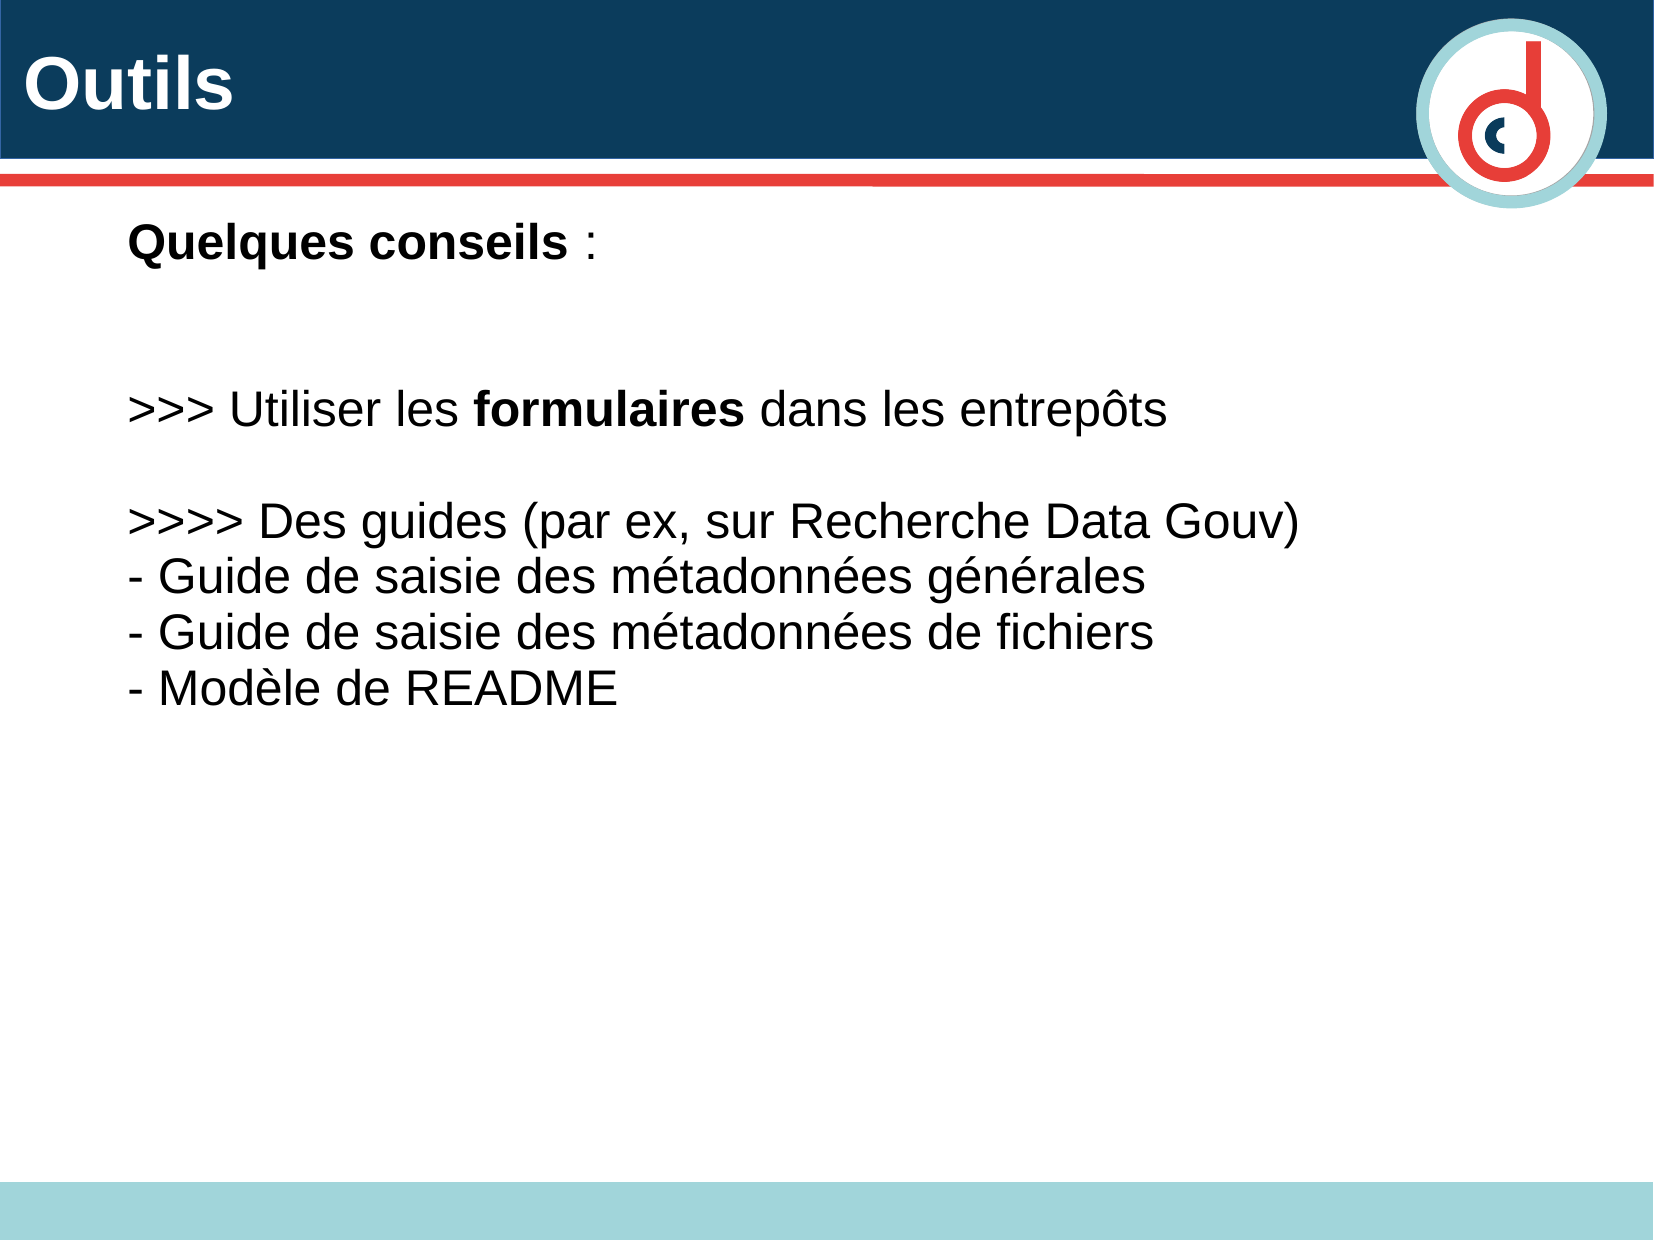

# Outils
Quelques conseils	 :
>>> Utiliser les formulaires dans les entrepôts
>>>> Des guides (par ex, sur Recherche Data Gouv)
- Guide de saisie des métadonnées générales
- Guide de saisie des métadonnées de fichiers
- Modèle de README